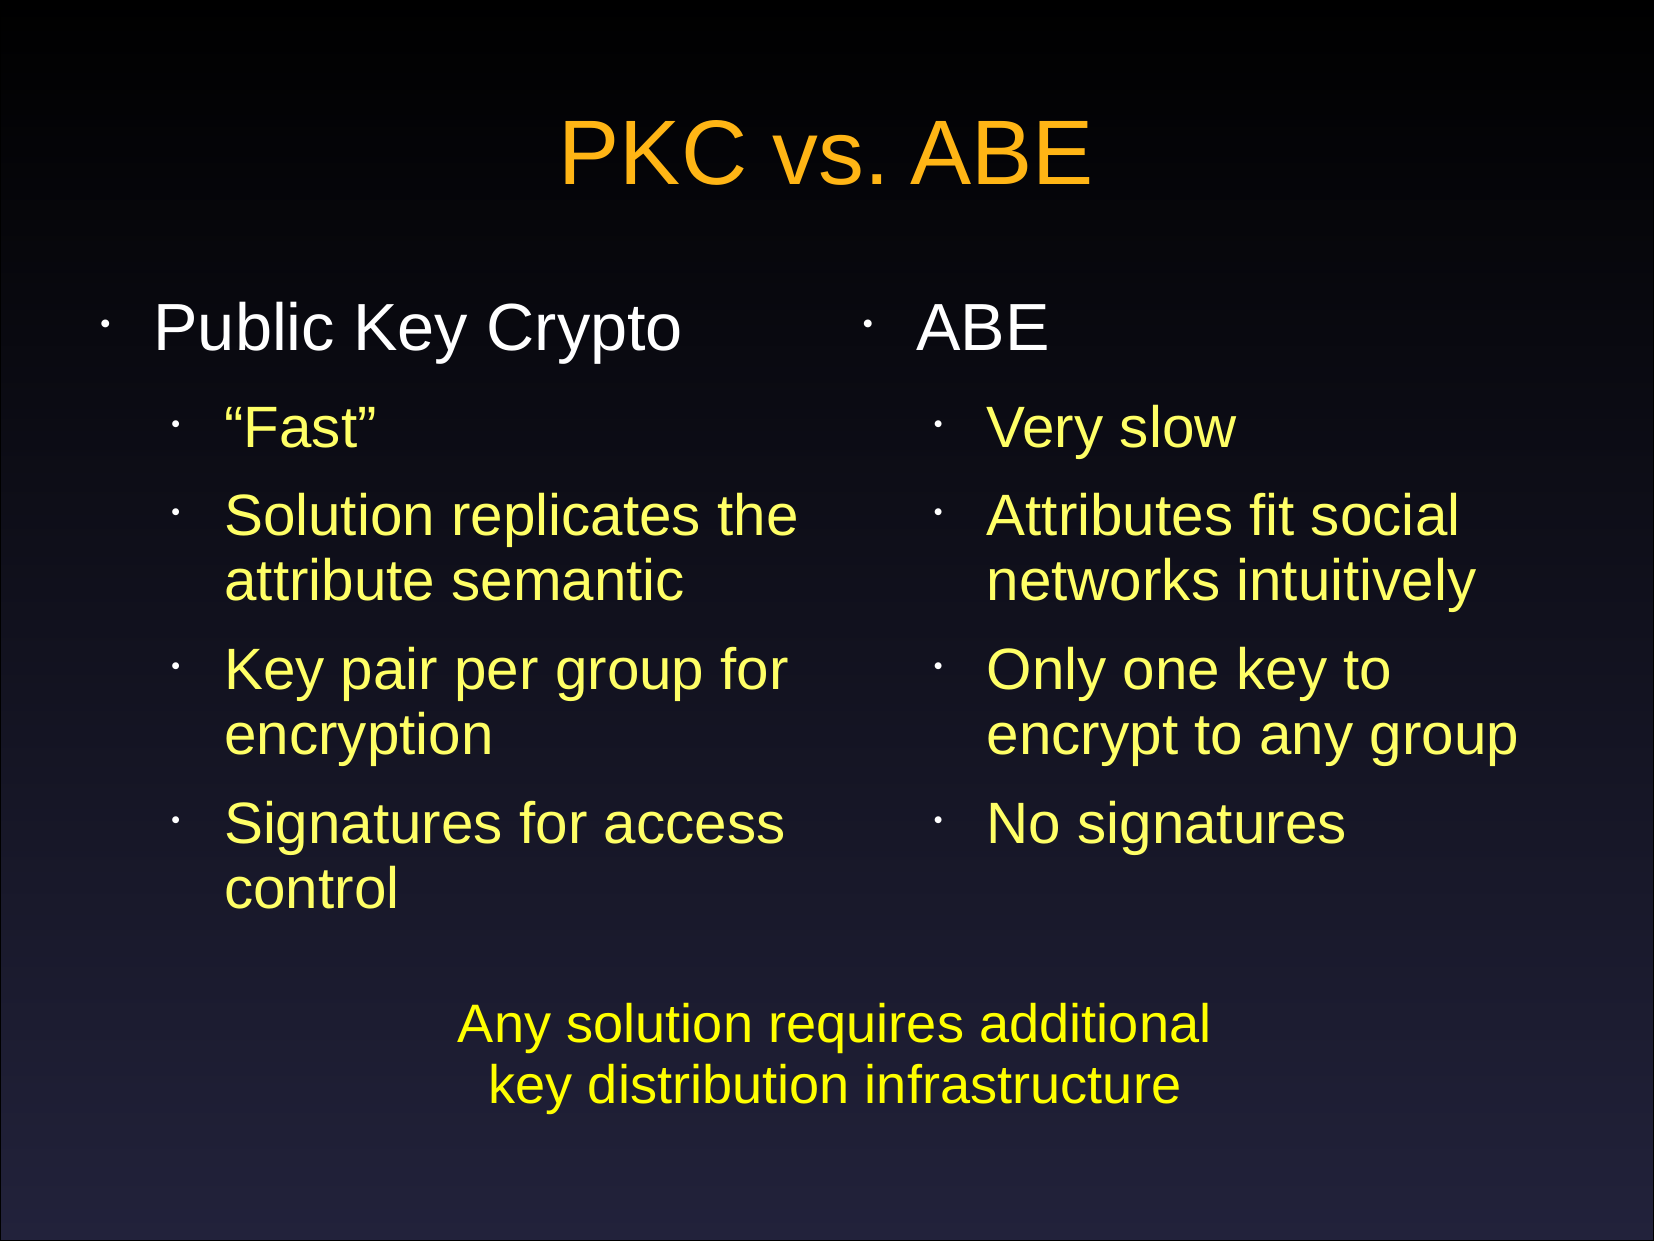

# PKC vs. ABE
Public Key Crypto
“Fast”
Solution replicates the attribute semantic
Key pair per group for encryption
Signatures for access control
ABE
Very slow
Attributes fit social networks intuitively
Only one key to encrypt to any group
No signatures
Any solution requires additional
key distribution infrastructure